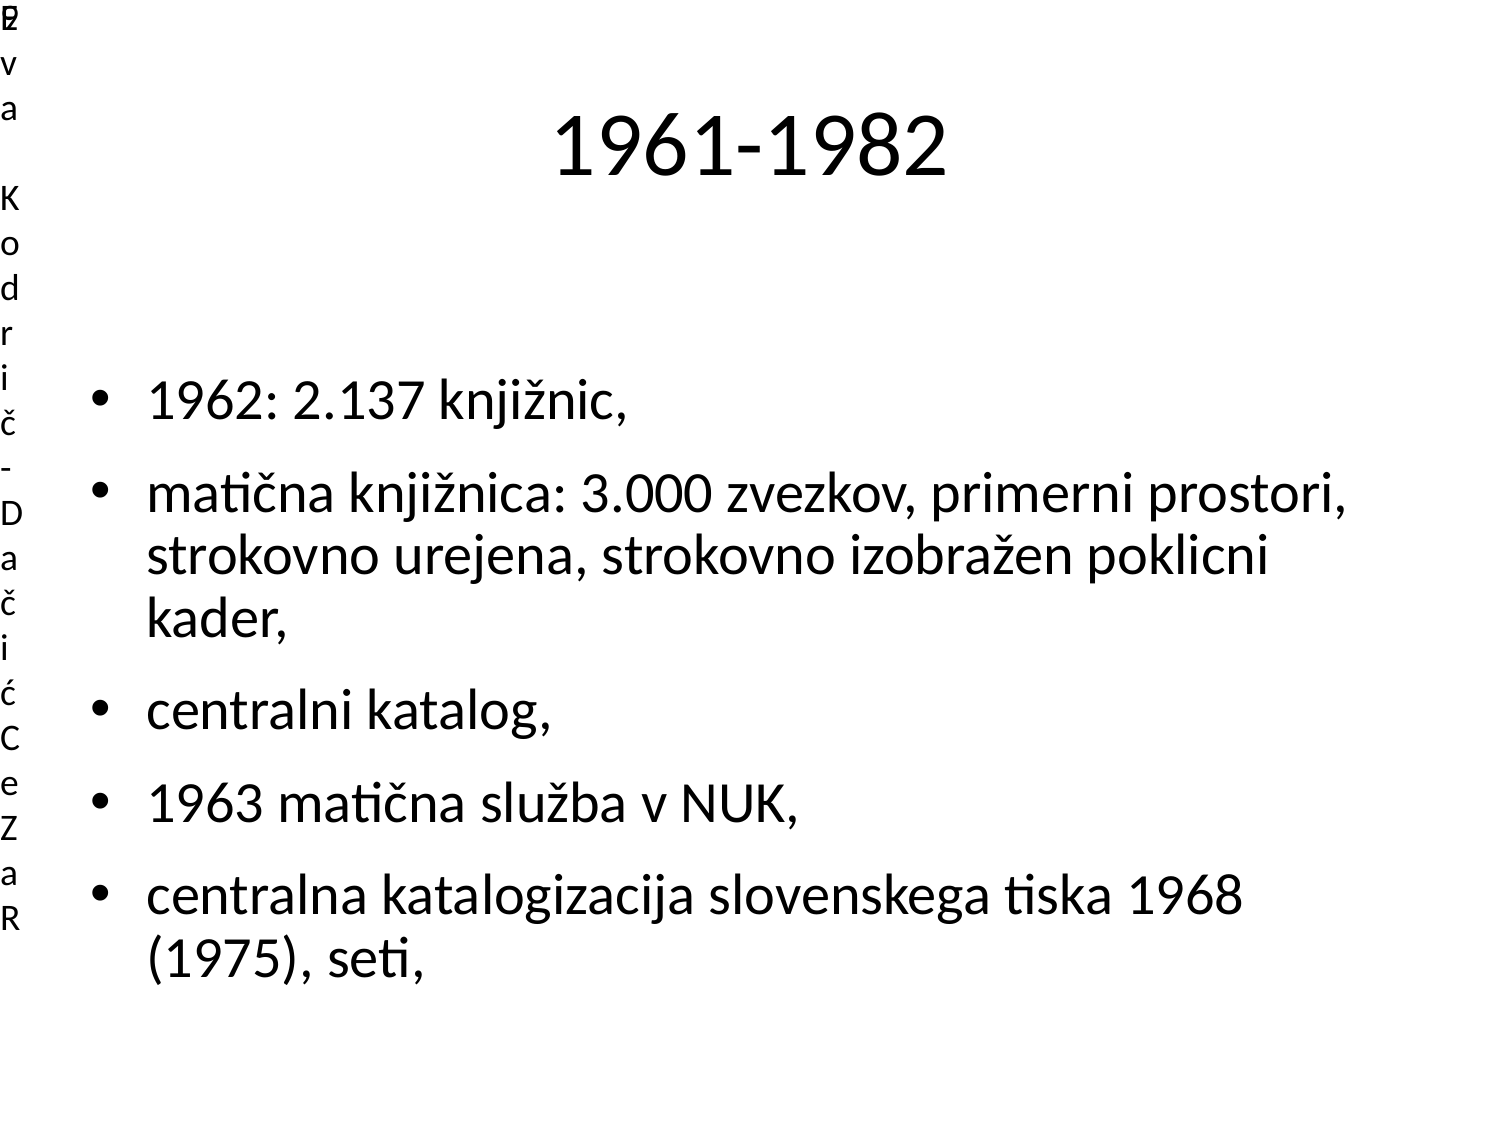

Eva Kodrič-Dačić
CeZaR
# 1961-1982
1962: 2.137 knjižnic,
matična knjižnica: 3.000 zvezkov, primerni prostori, strokovno urejena, strokovno izobražen poklicni kader,
centralni katalog,
1963 matična služba v NUK,
centralna katalogizacija slovenskega tiska 1968 (1975), seti,